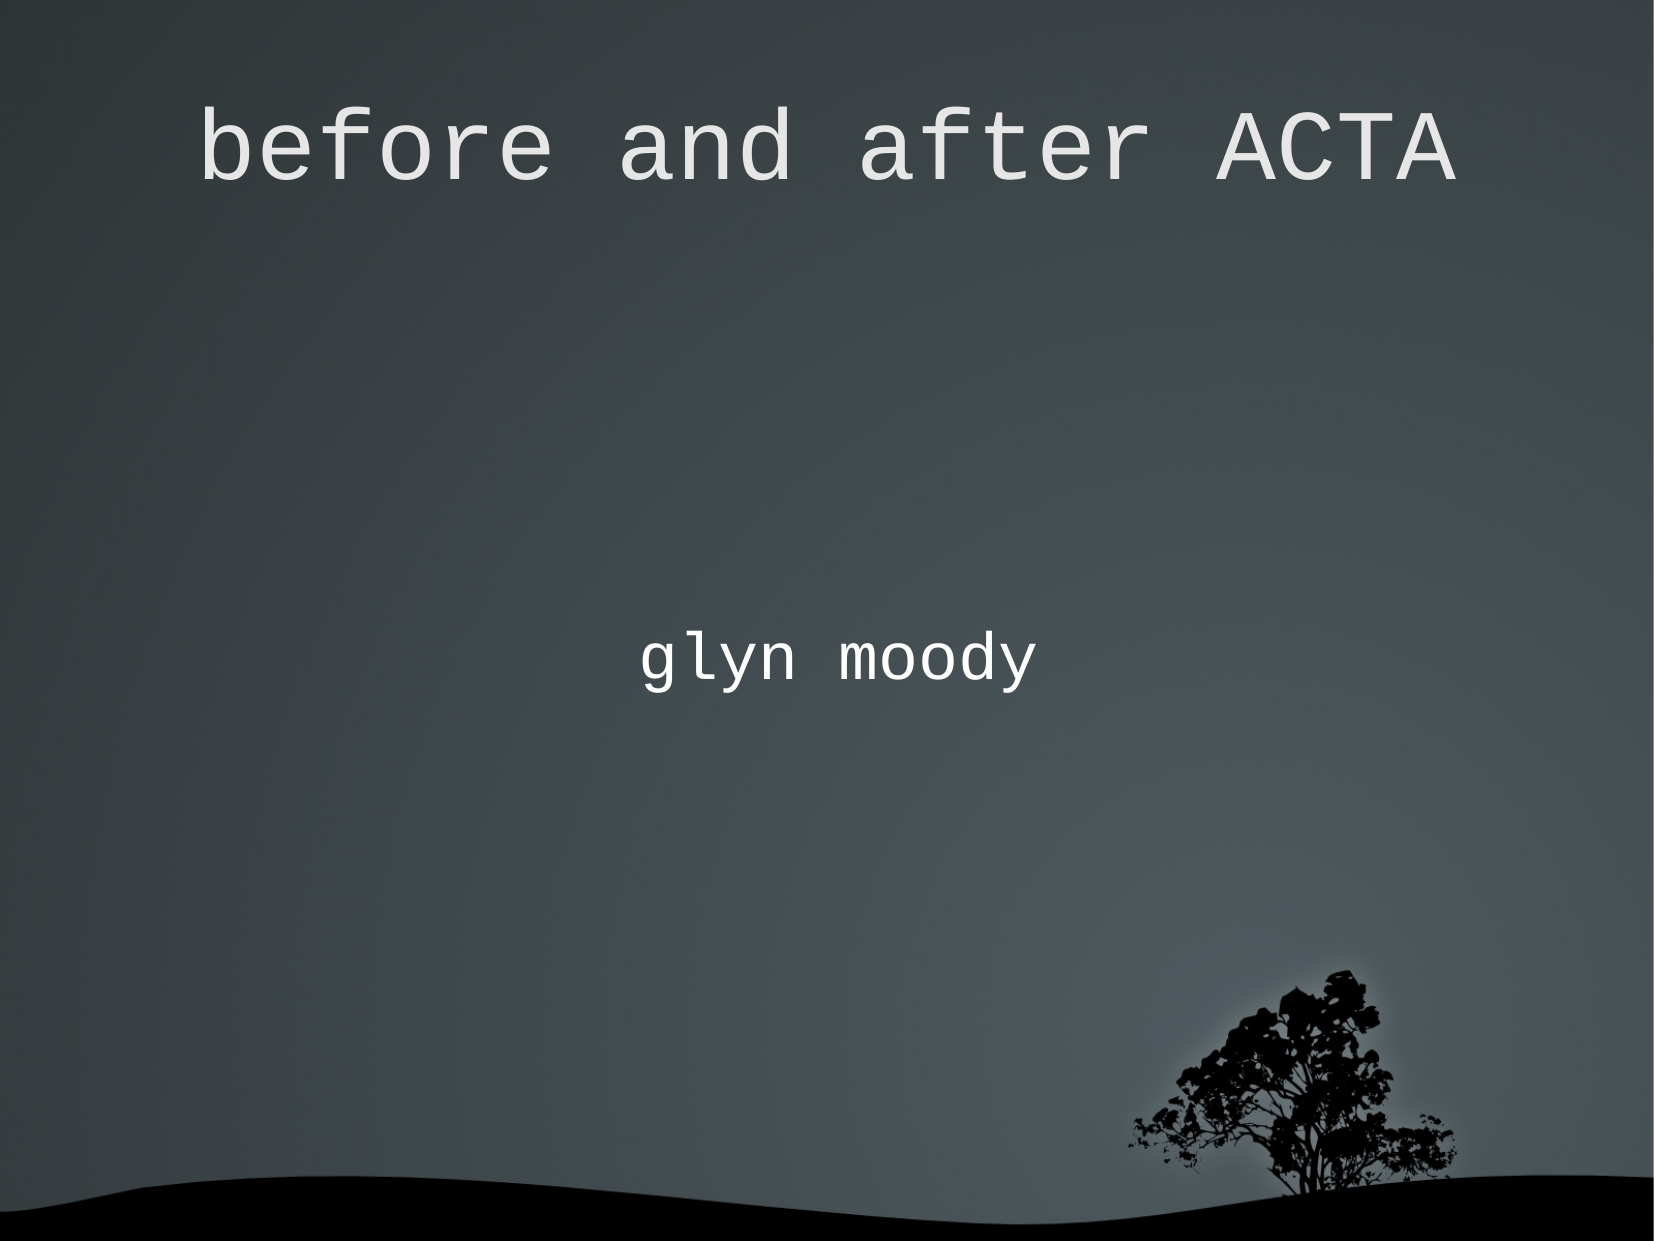

# before and after ACTA
glyn moody